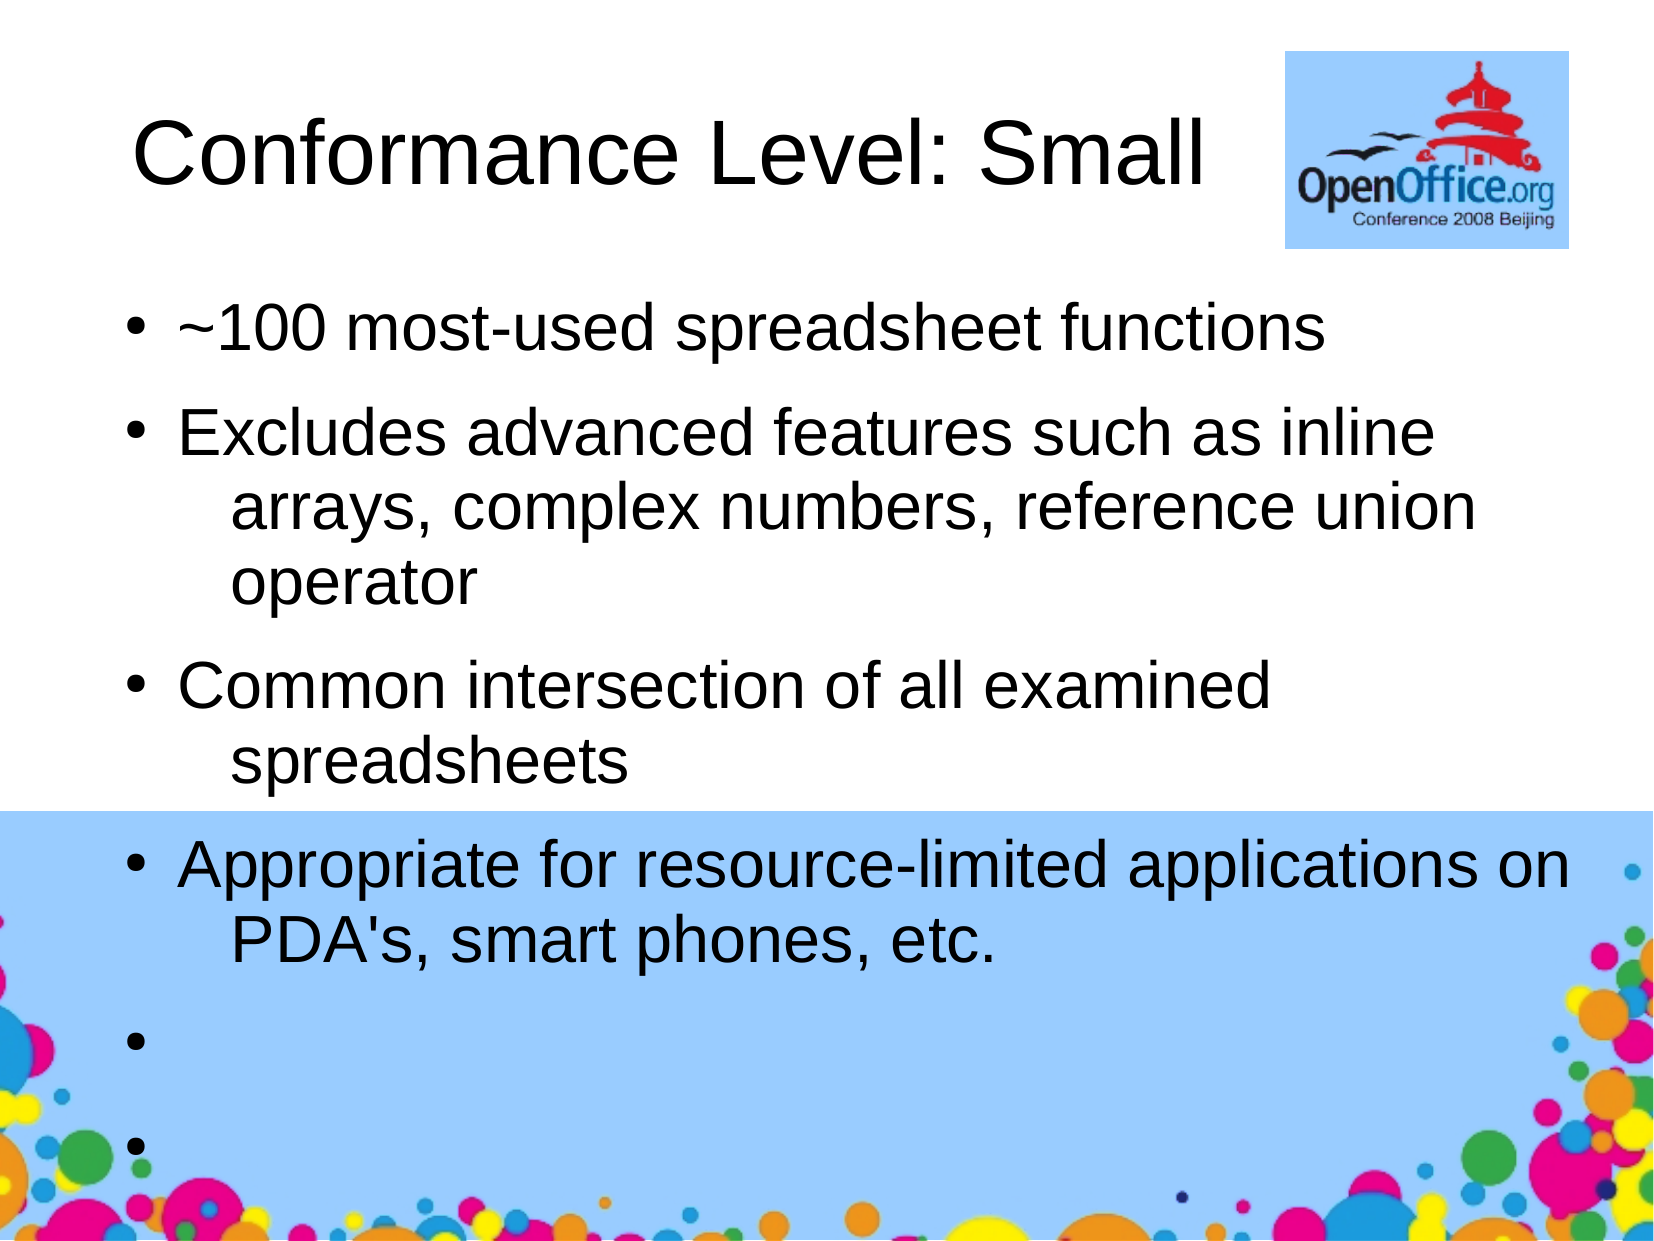

# Conformance Level: Small
~100 most-used spreadsheet functions
Excludes advanced features such as inline arrays, complex numbers, reference union operator
Common intersection of all examined spreadsheets
Appropriate for resource-limited applications on PDA's, smart phones, etc.